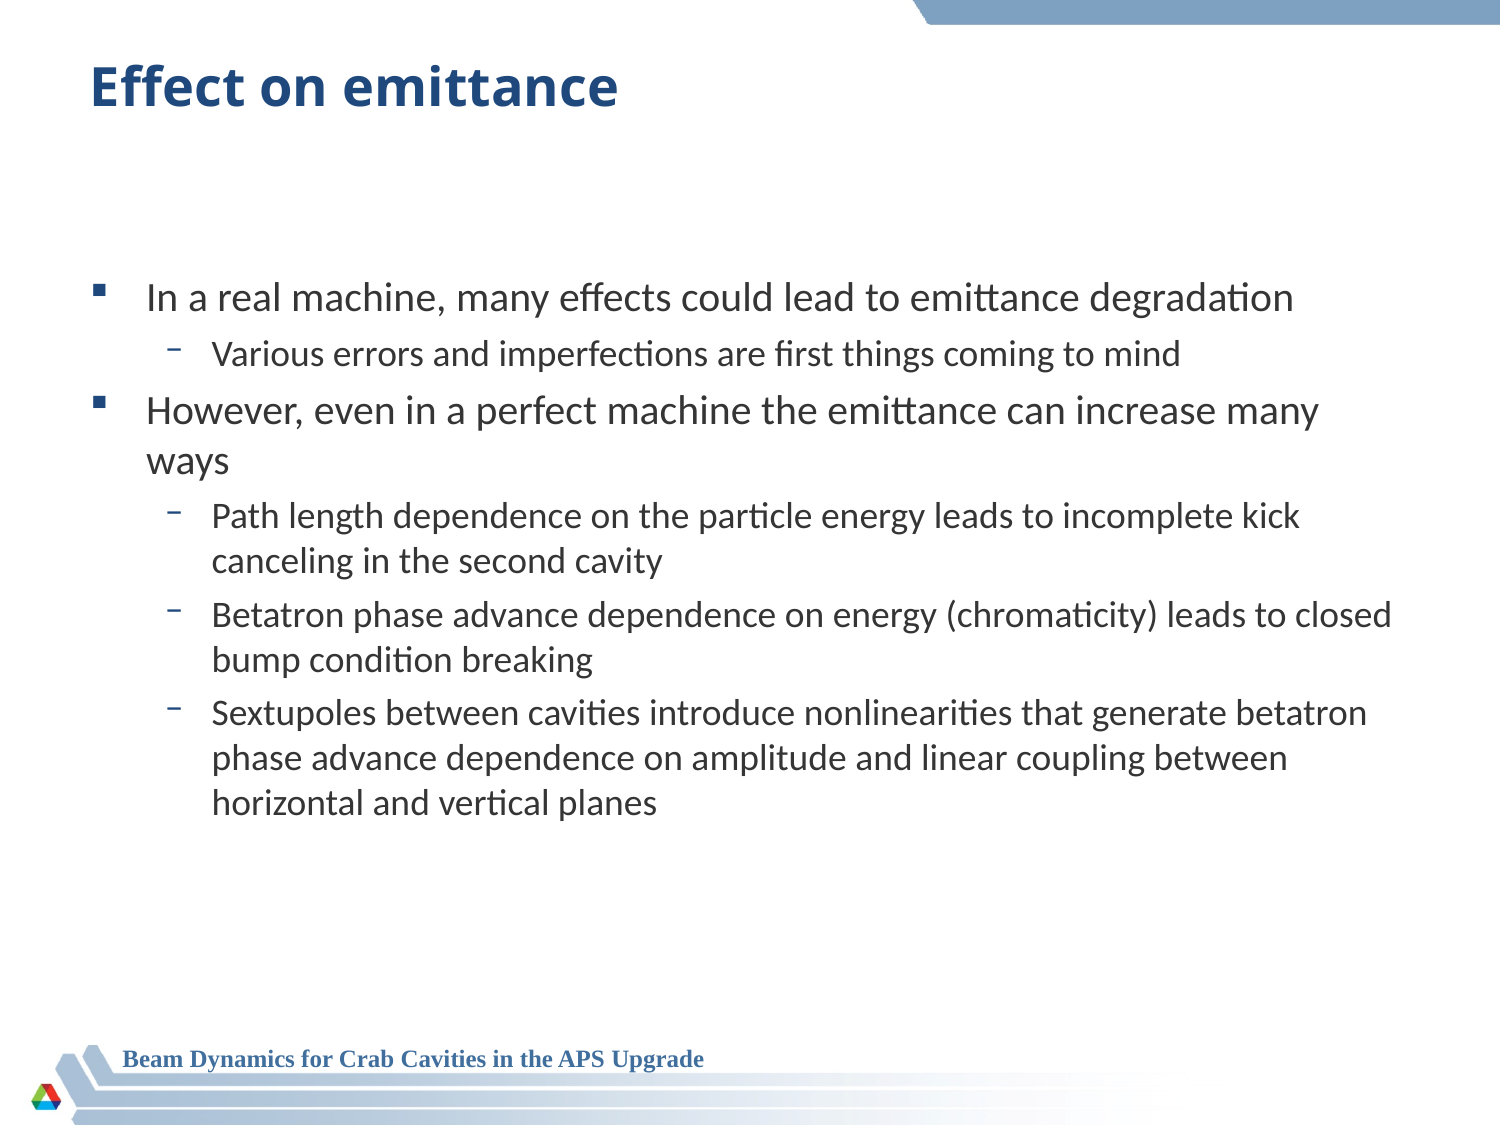

# Effect on emittance
In a real machine, many effects could lead to emittance degradation
Various errors and imperfections are first things coming to mind
However, even in a perfect machine the emittance can increase many ways
Path length dependence on the particle energy leads to incomplete kick canceling in the second cavity
Betatron phase advance dependence on energy (chromaticity) leads to closed bump condition breaking
Sextupoles between cavities introduce nonlinearities that generate betatron phase advance dependence on amplitude and linear coupling between horizontal and vertical planes